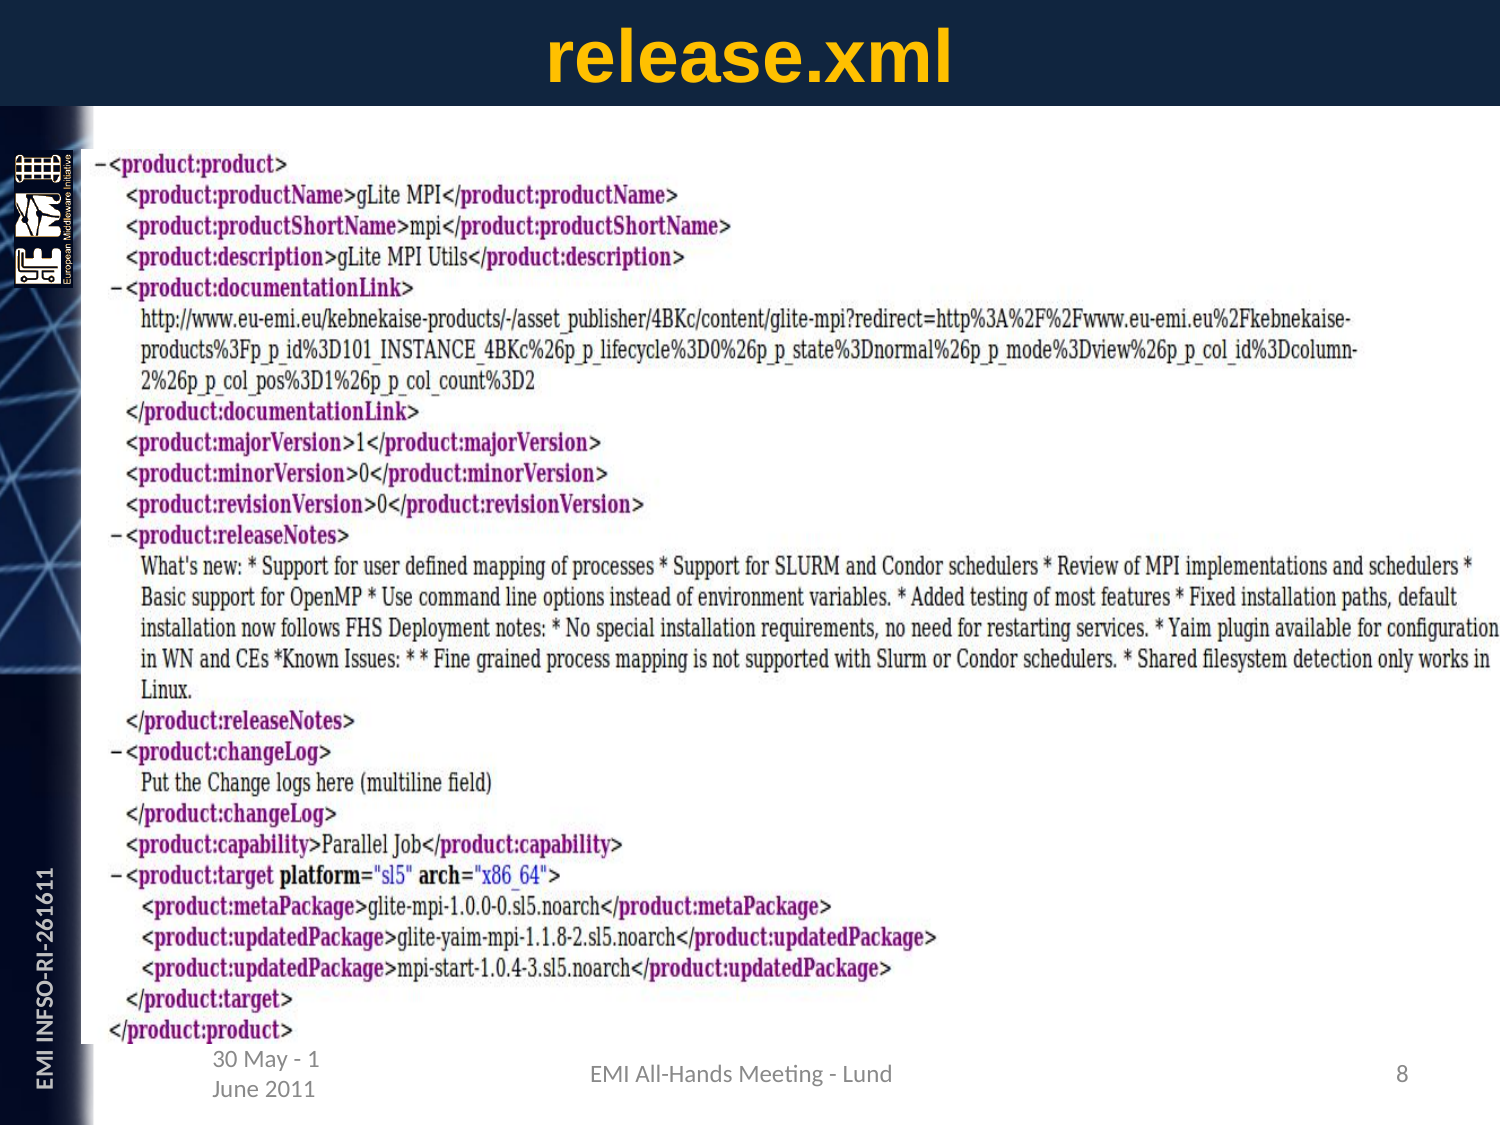

# release.xml
‘Contract’ between EMI & EGI
Base for software hand-over between EMI & EGI
What is release.xml?
How difficult it is?
Easy to have mistakes/errors
E.g. one certified &released component rejected
Validation necessary
Automatic creation would reduce errors
30 May - 1 June 2011
EMI All-Hands Meeting - Lund